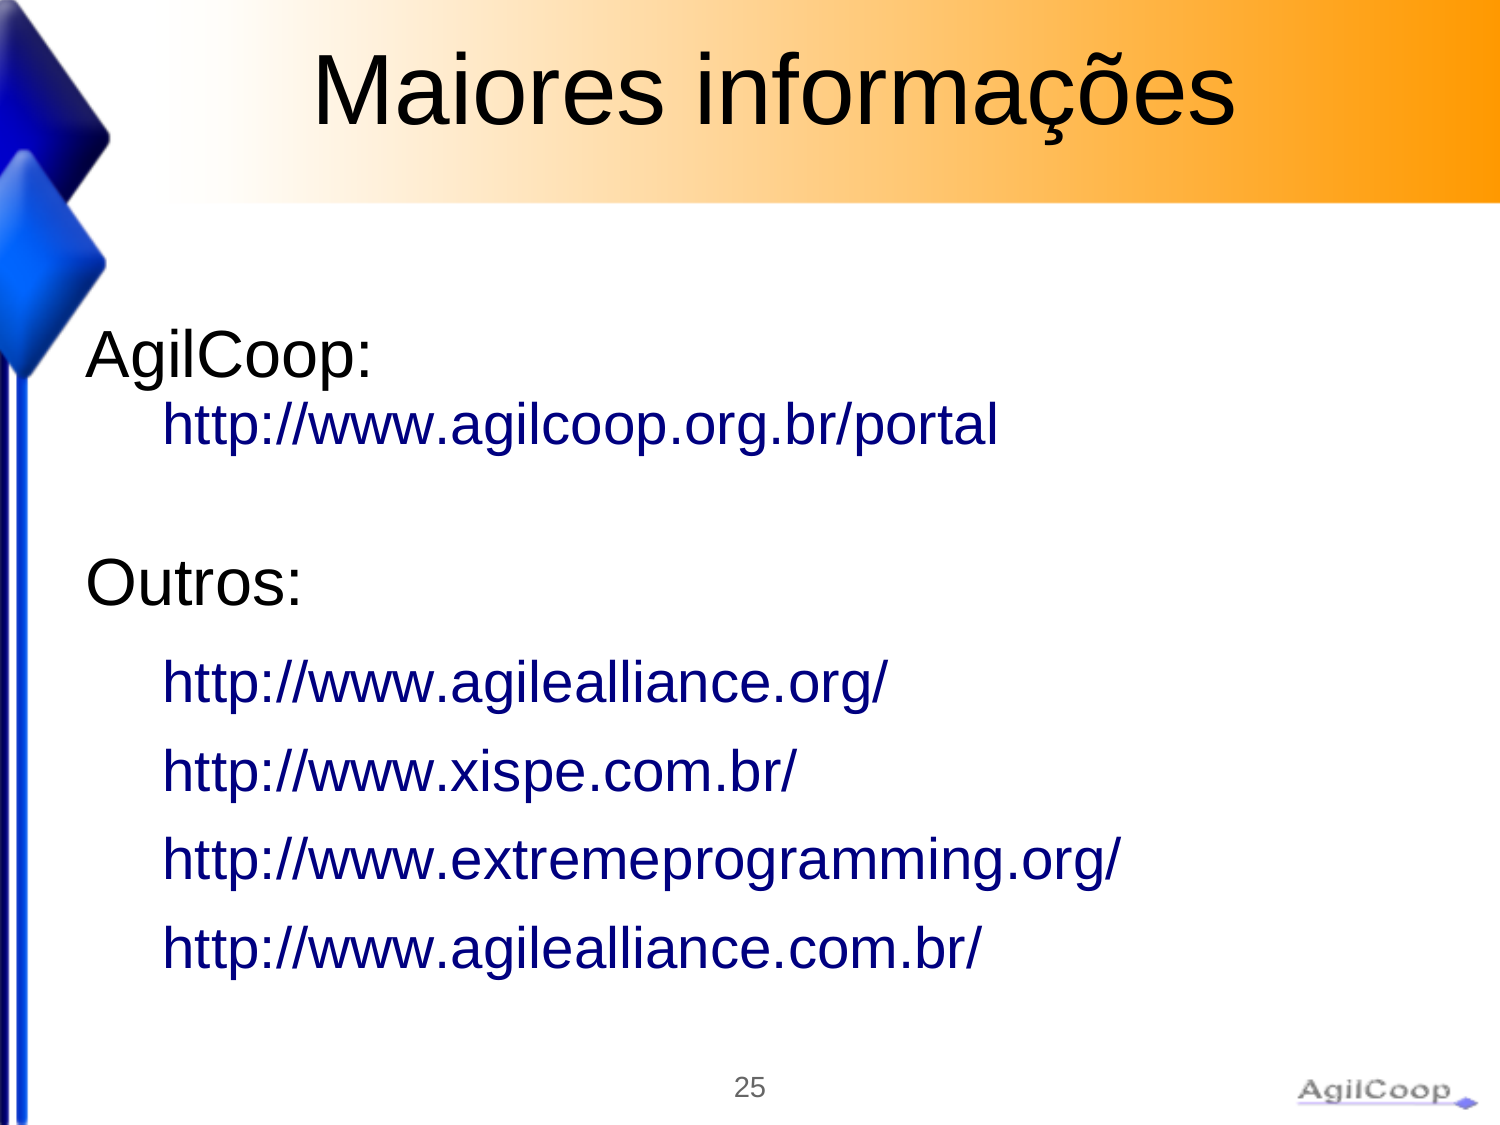

# Maiores informações
AgilCoop:
http://www.agilcoop.org.br/portal
Outros:
http://www.agilealliance.org/
http://www.xispe.com.br/
http://www.extremeprogramming.org/
http://www.agilealliance.com.br/
25